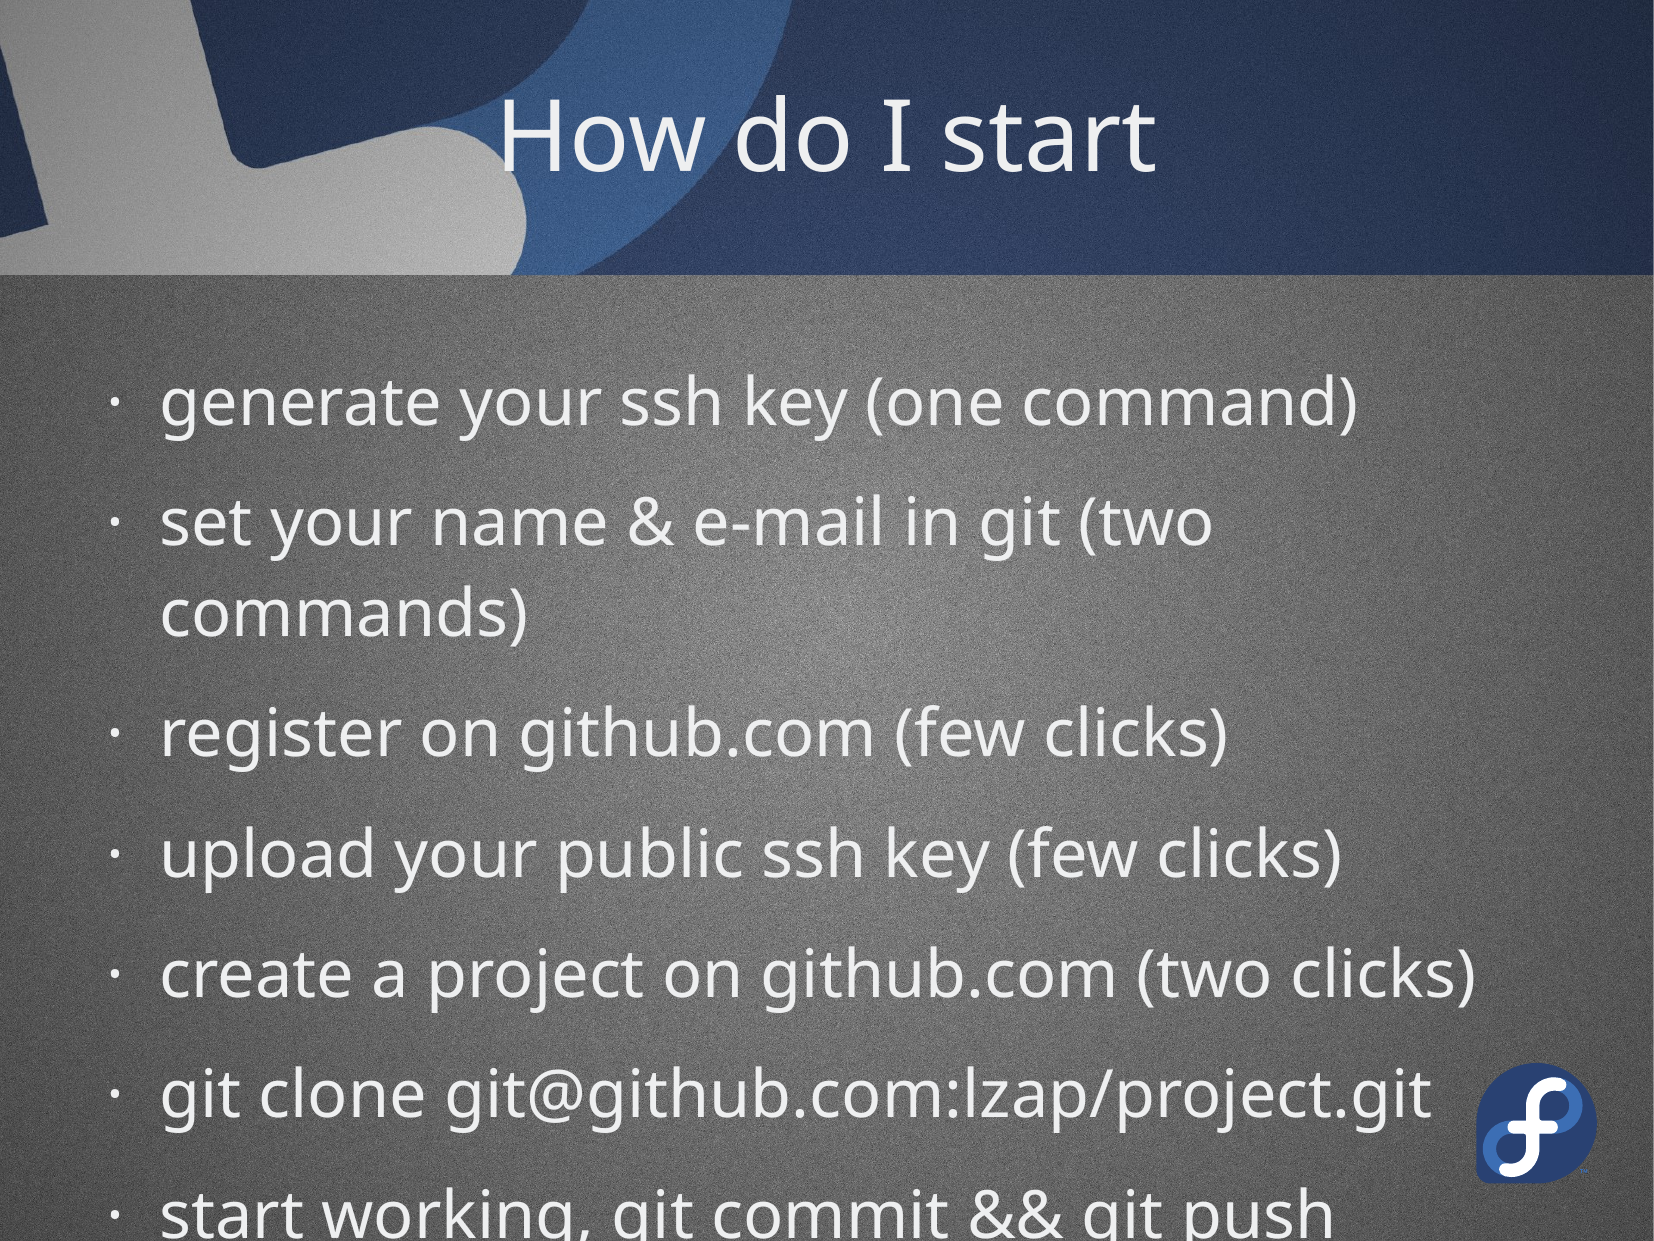

# How do I start
generate your ssh key (one command)
set your name & e-mail in git (two commands)
register on github.com (few clicks)
upload your public ssh key (few clicks)
create a project on github.com (two clicks)
git clone git@github.com:lzap/project.git
start working, git commit && git push